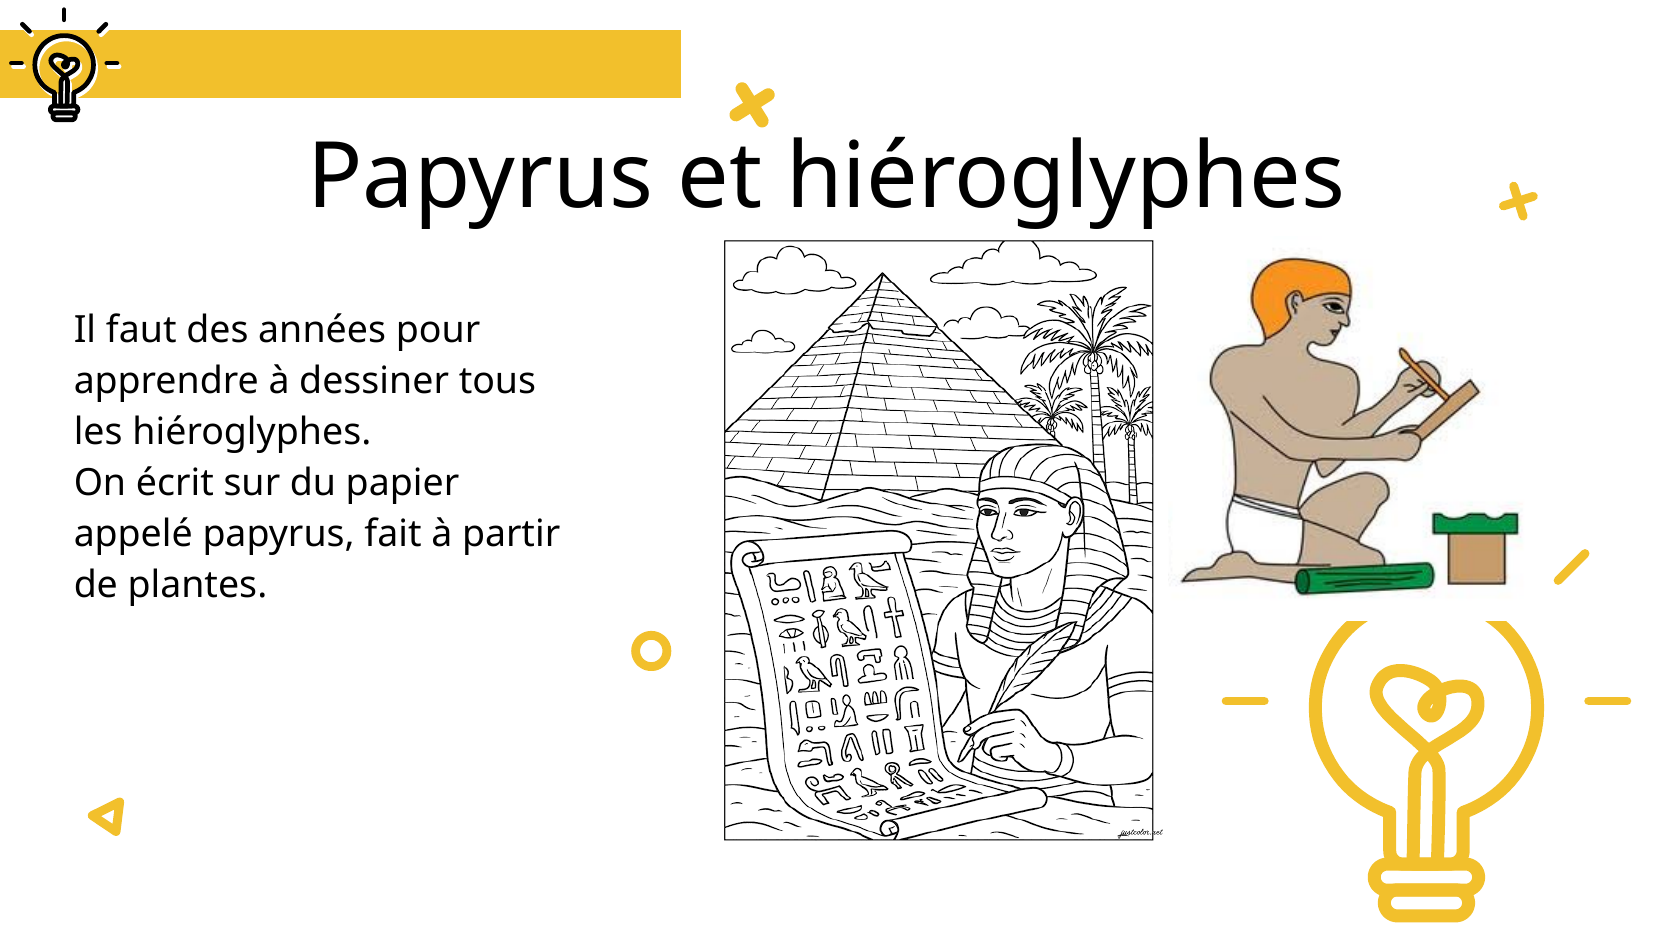

# Papyrus et hiéroglyphes
Il faut des années pour apprendre à dessiner tous les hiéroglyphes.
On écrit sur du papier appelé papyrus, fait à partir de plantes.